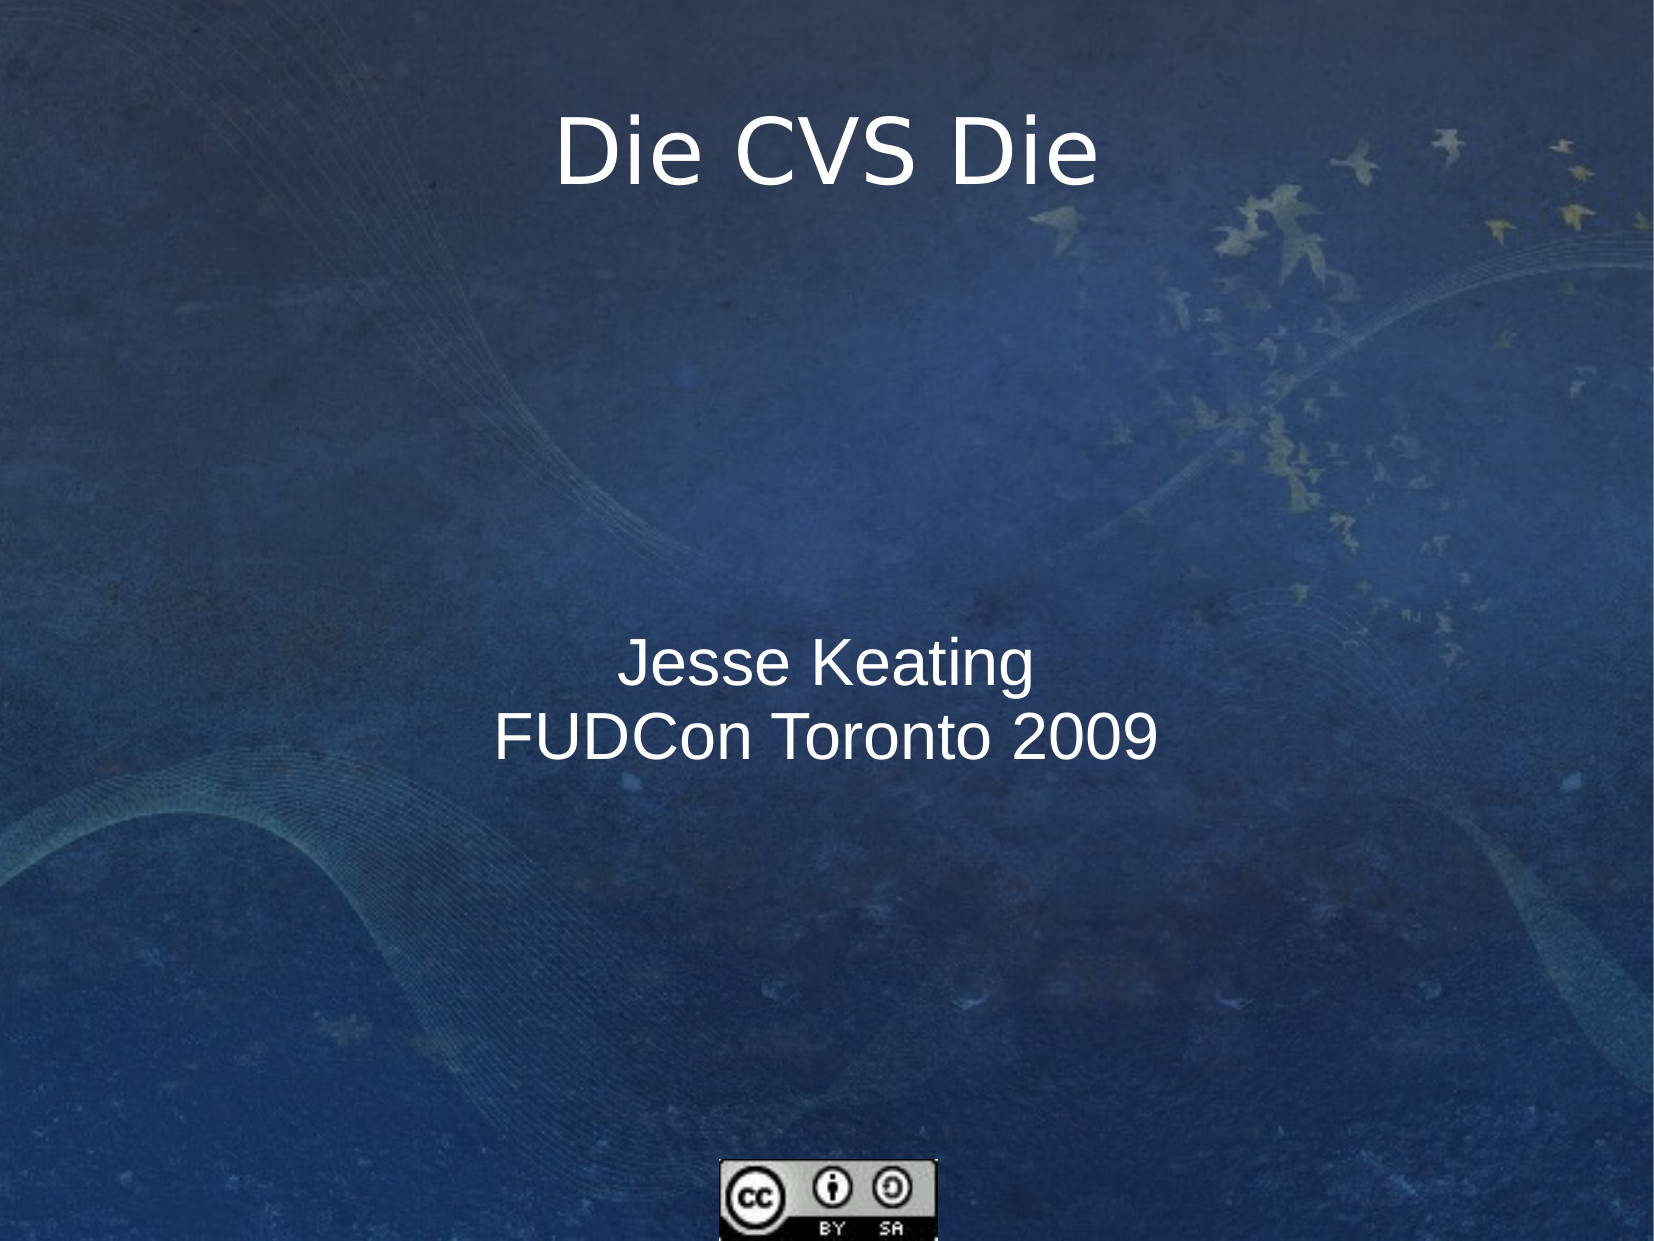

# Die CVS Die
Jesse Keating
FUDCon Toronto 2009